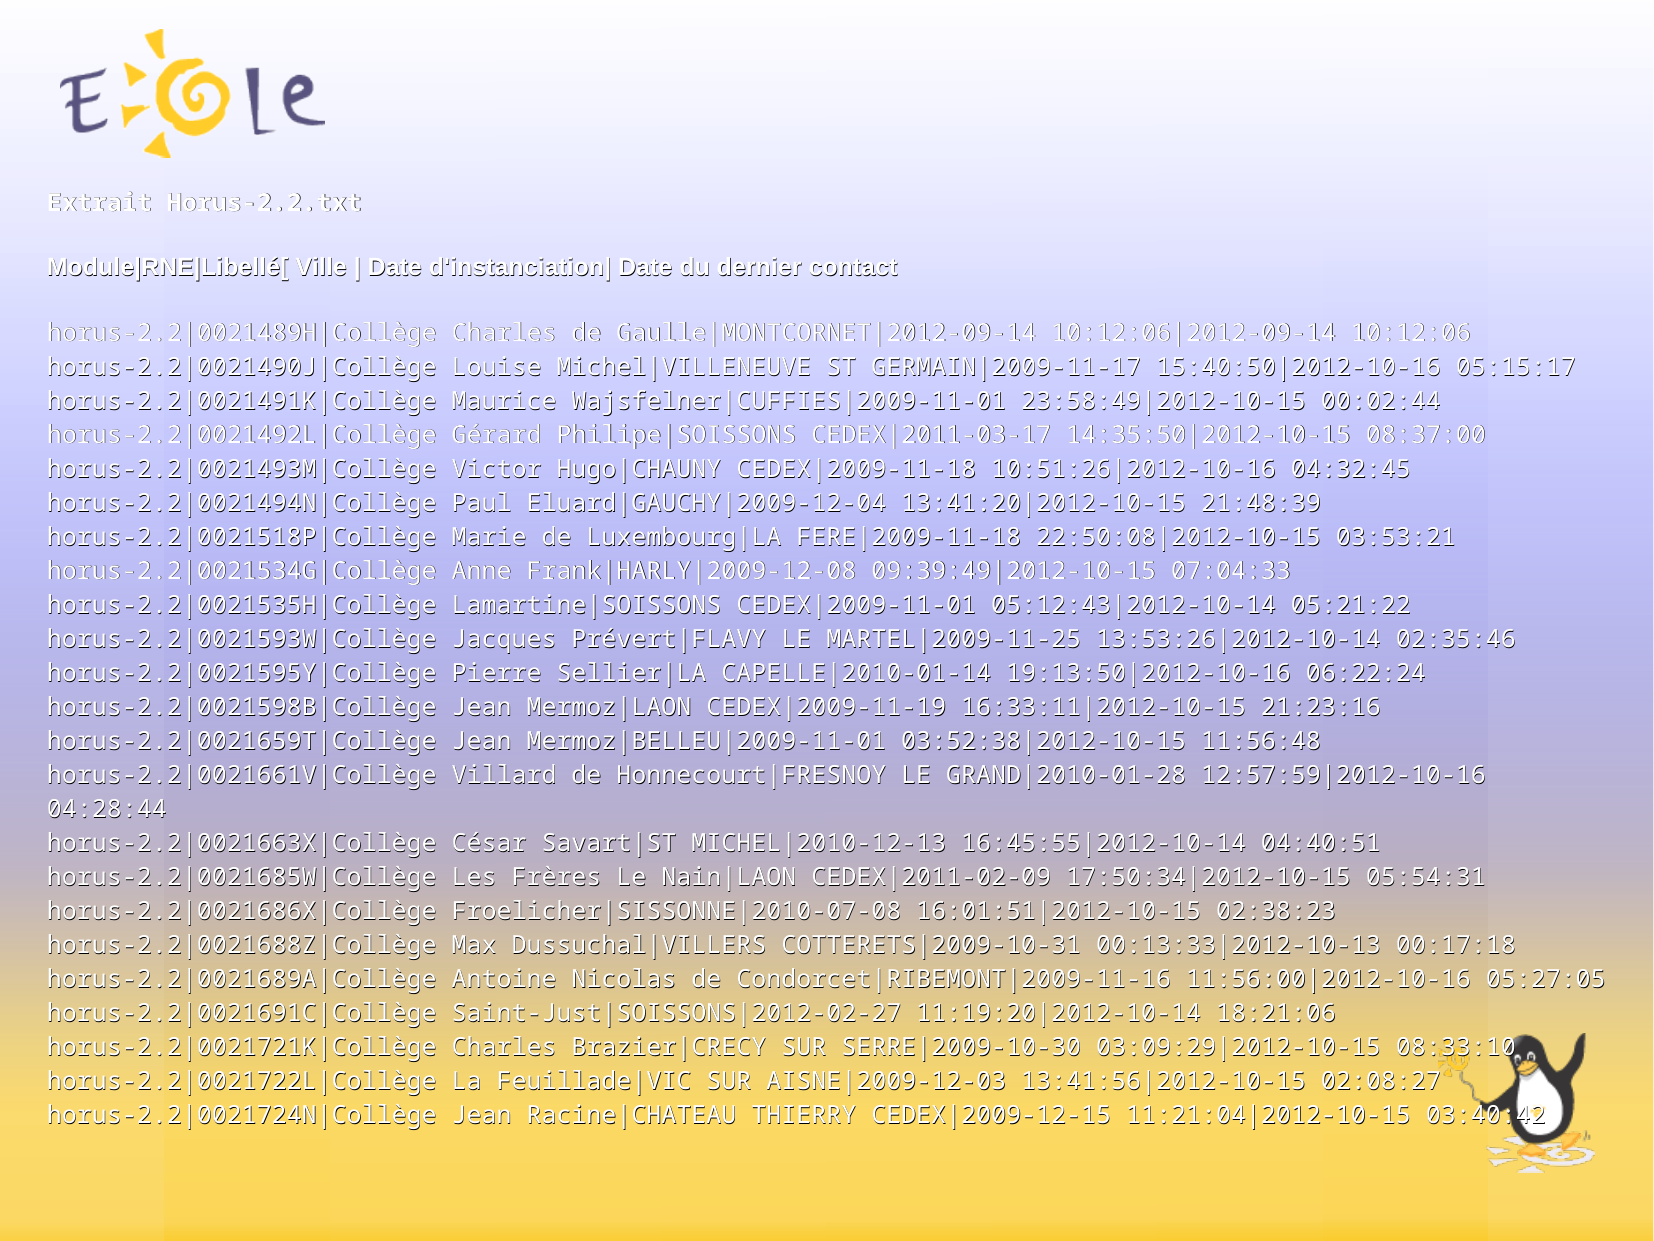

Extrait Horus-2.2.txt
Module|RNE|Libellé[ Ville | Date d'instanciation| Date du dernier contact
horus-2.2|0021489H|Collège Charles de Gaulle|MONTCORNET|2012-09-14 10:12:06|2012-09-14 10:12:06
horus-2.2|0021490J|Collège Louise Michel|VILLENEUVE ST GERMAIN|2009-11-17 15:40:50|2012-10-16 05:15:17
horus-2.2|0021491K|Collège Maurice Wajsfelner|CUFFIES|2009-11-01 23:58:49|2012-10-15 00:02:44
horus-2.2|0021492L|Collège Gérard Philipe|SOISSONS CEDEX|2011-03-17 14:35:50|2012-10-15 08:37:00
horus-2.2|0021493M|Collège Victor Hugo|CHAUNY CEDEX|2009-11-18 10:51:26|2012-10-16 04:32:45
horus-2.2|0021494N|Collège Paul Eluard|GAUCHY|2009-12-04 13:41:20|2012-10-15 21:48:39
horus-2.2|0021518P|Collège Marie de Luxembourg|LA FERE|2009-11-18 22:50:08|2012-10-15 03:53:21
horus-2.2|0021534G|Collège Anne Frank|HARLY|2009-12-08 09:39:49|2012-10-15 07:04:33
horus-2.2|0021535H|Collège Lamartine|SOISSONS CEDEX|2009-11-01 05:12:43|2012-10-14 05:21:22
horus-2.2|0021593W|Collège Jacques Prévert|FLAVY LE MARTEL|2009-11-25 13:53:26|2012-10-14 02:35:46
horus-2.2|0021595Y|Collège Pierre Sellier|LA CAPELLE|2010-01-14 19:13:50|2012-10-16 06:22:24
horus-2.2|0021598B|Collège Jean Mermoz|LAON CEDEX|2009-11-19 16:33:11|2012-10-15 21:23:16
horus-2.2|0021659T|Collège Jean Mermoz|BELLEU|2009-11-01 03:52:38|2012-10-15 11:56:48
horus-2.2|0021661V|Collège Villard de Honnecourt|FRESNOY LE GRAND|2010-01-28 12:57:59|2012-10-16 04:28:44
horus-2.2|0021663X|Collège César Savart|ST MICHEL|2010-12-13 16:45:55|2012-10-14 04:40:51
horus-2.2|0021685W|Collège Les Frères Le Nain|LAON CEDEX|2011-02-09 17:50:34|2012-10-15 05:54:31
horus-2.2|0021686X|Collège Froelicher|SISSONNE|2010-07-08 16:01:51|2012-10-15 02:38:23
horus-2.2|0021688Z|Collège Max Dussuchal|VILLERS COTTERETS|2009-10-31 00:13:33|2012-10-13 00:17:18
horus-2.2|0021689A|Collège Antoine Nicolas de Condorcet|RIBEMONT|2009-11-16 11:56:00|2012-10-16 05:27:05
horus-2.2|0021691C|Collège Saint-Just|SOISSONS|2012-02-27 11:19:20|2012-10-14 18:21:06
horus-2.2|0021721K|Collège Charles Brazier|CRECY SUR SERRE|2009-10-30 03:09:29|2012-10-15 08:33:10
horus-2.2|0021722L|Collège La Feuillade|VIC SUR AISNE|2009-12-03 13:41:56|2012-10-15 02:08:27
horus-2.2|0021724N|Collège Jean Racine|CHATEAU THIERRY CEDEX|2009-12-15 11:21:04|2012-10-15 03:40:42